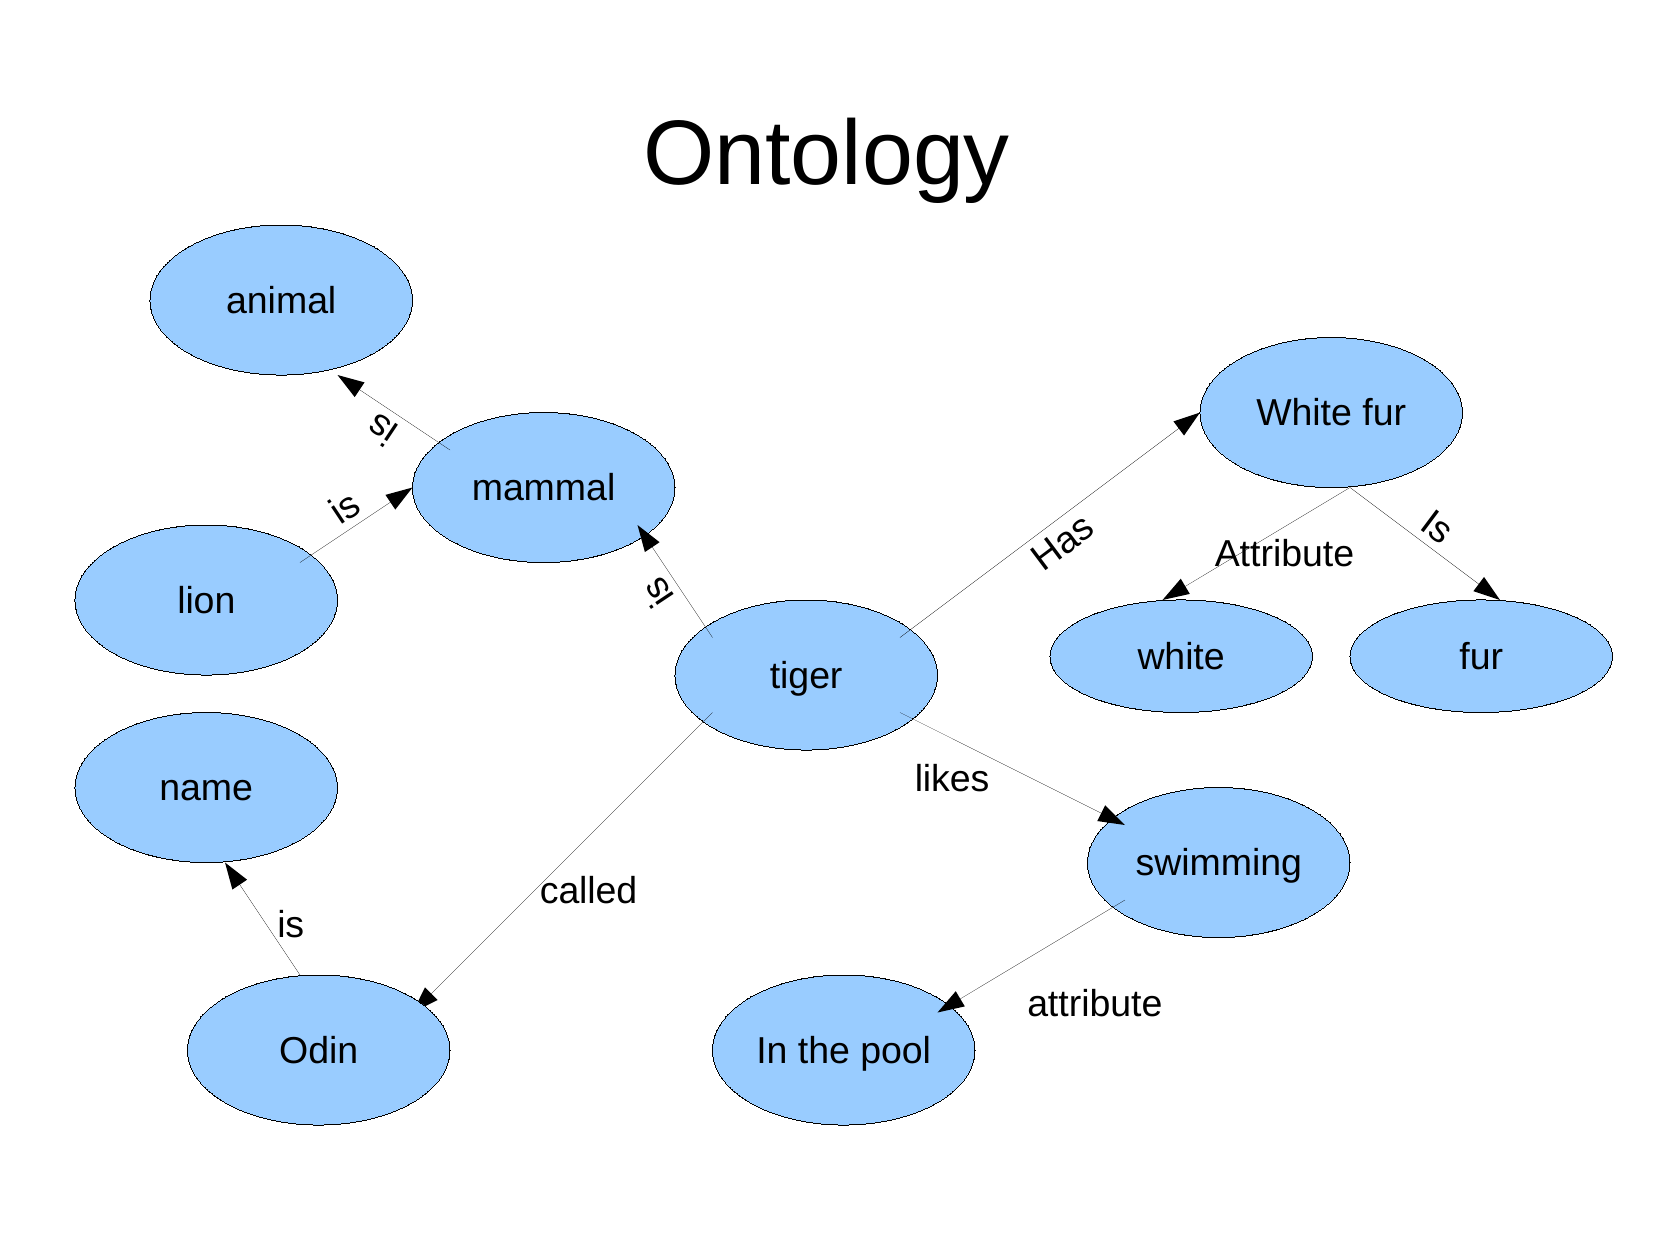

# Ontology
animal
White fur
is
mammal
Has
is
Is
lion
is
Attribute
tiger
white
fur
name
likes
swimming
called
is
Odin
In the pool
attribute